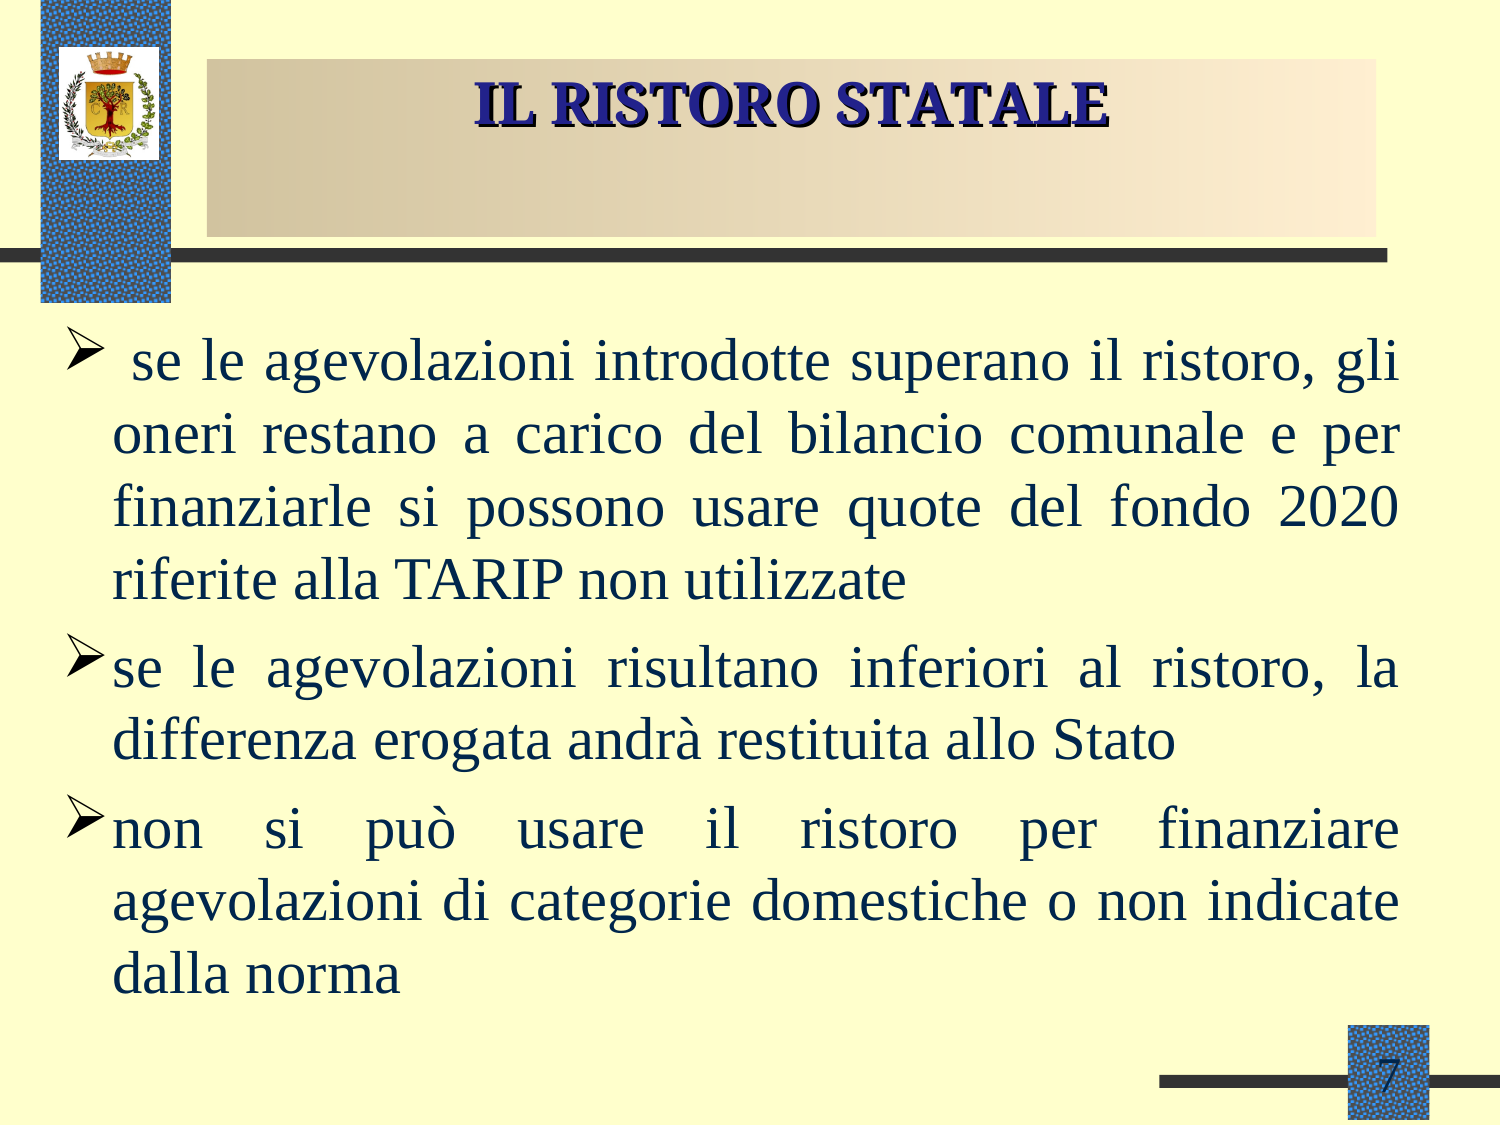

IL RISTORO STATALE
# se le agevolazioni introdotte superano il ristoro, gli oneri restano a carico del bilancio comunale e per finanziarle si possono usare quote del fondo 2020 riferite alla TARIP non utilizzate
se le agevolazioni risultano inferiori al ristoro, la differenza erogata andrà restituita allo Stato
non si può usare il ristoro per finanziare agevolazioni di categorie domestiche o non indicate dalla norma